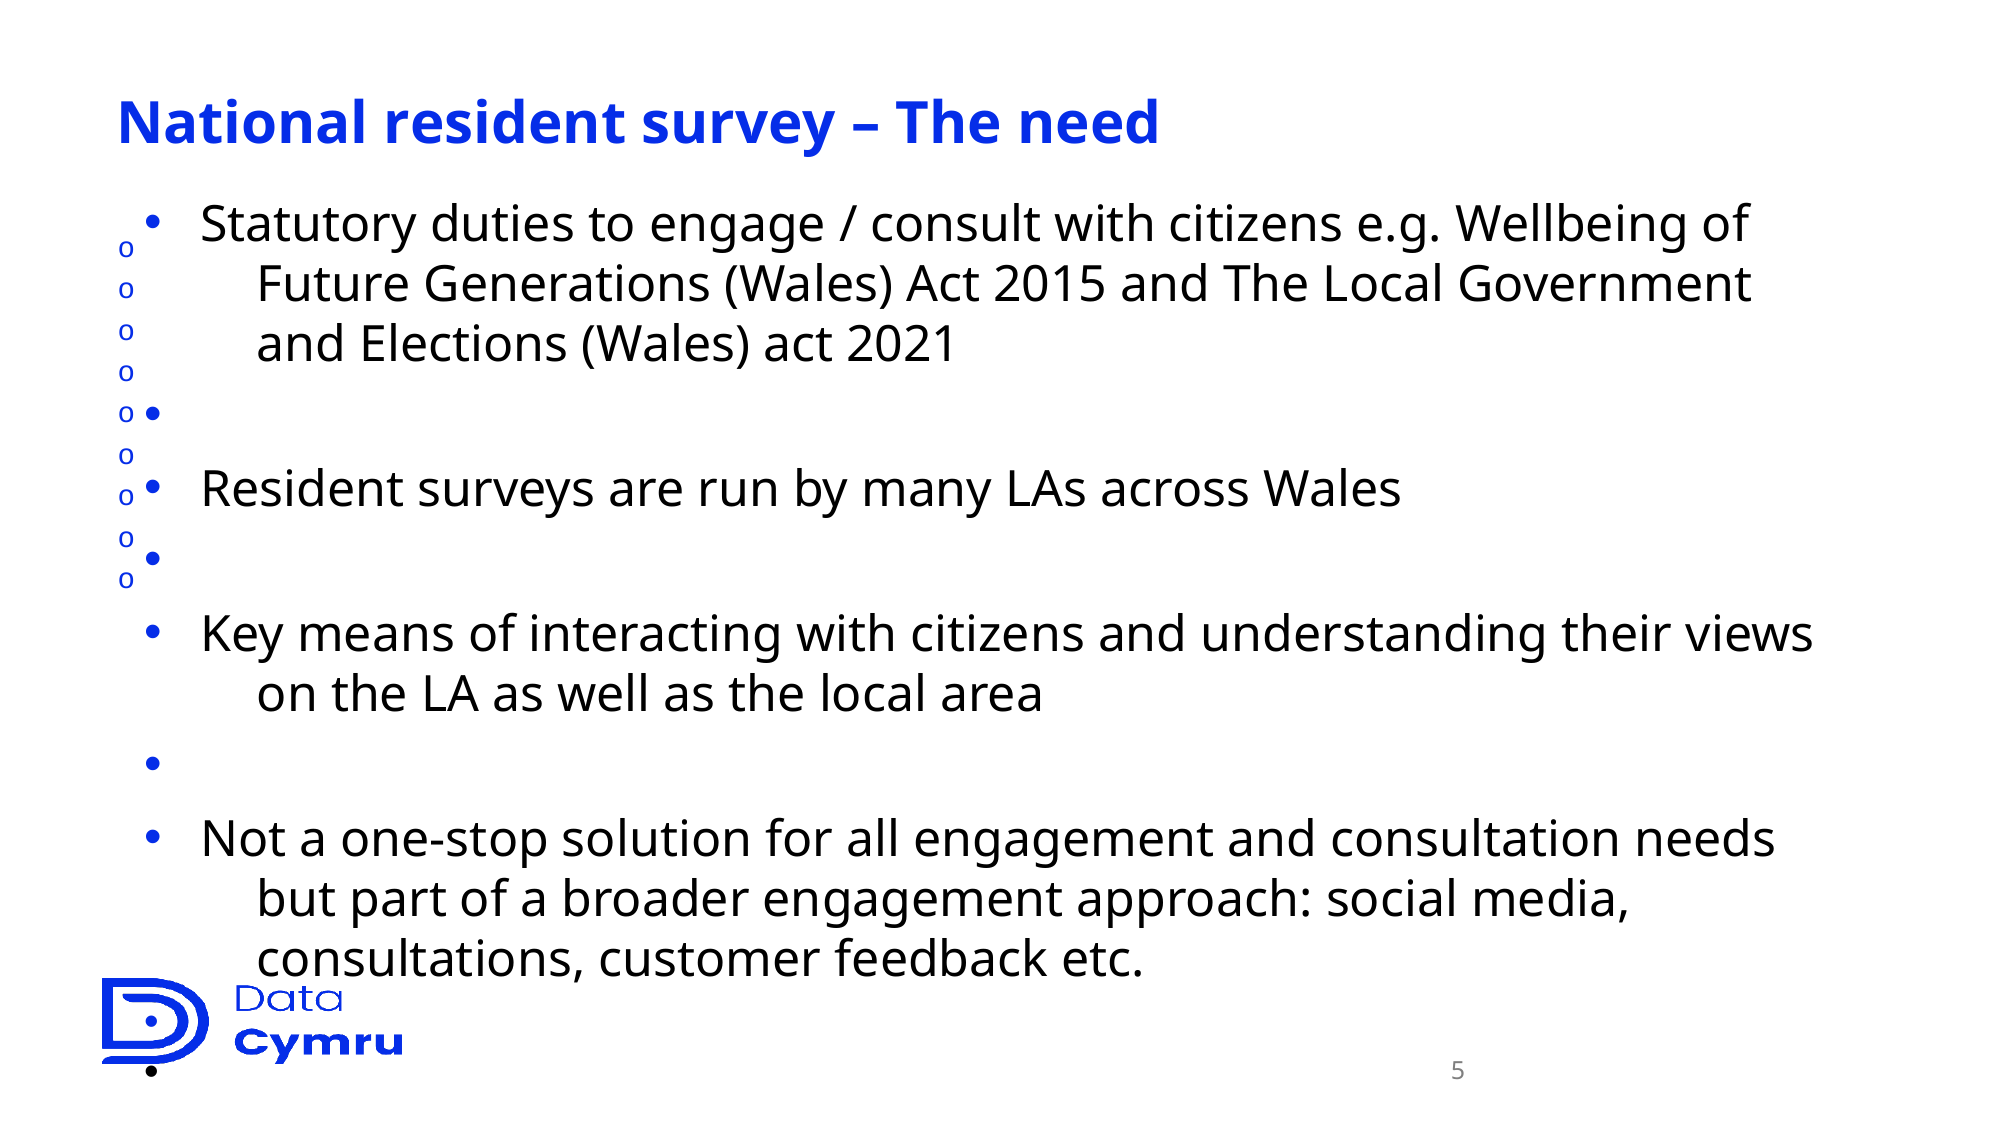

# National resident survey – The need
Statutory duties to engage / consult with citizens e.g. Wellbeing of Future Generations (Wales) Act 2015 and The Local Government and Elections (Wales) act 2021
Resident surveys are run by many LAs across Wales
Key means of interacting with citizens and understanding their views on the LA as well as the local area
Not a one-stop solution for all engagement and consultation needs but part of a broader engagement approach: social media, consultations, customer feedback etc.